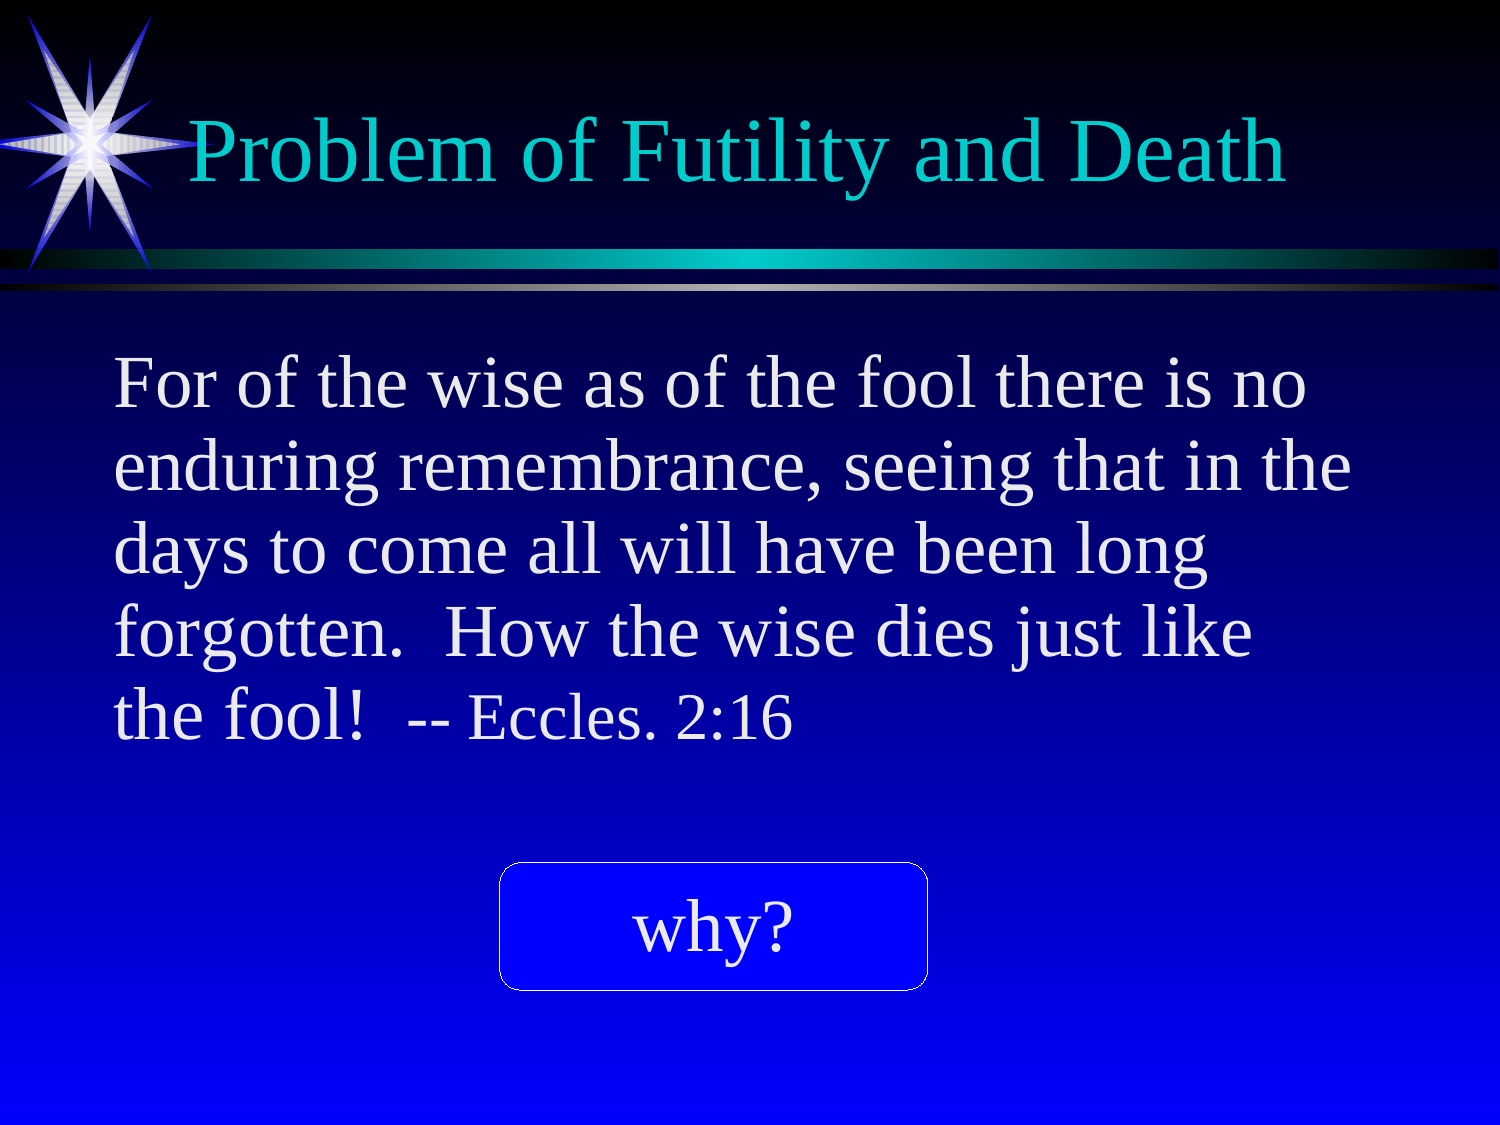

# Problem of Futility and Death
For of the wise as of the fool there is no enduring remembrance, seeing that in the days to come all will have been long forgotten. How the wise dies just like the fool! -- Eccles. 2:16
why?